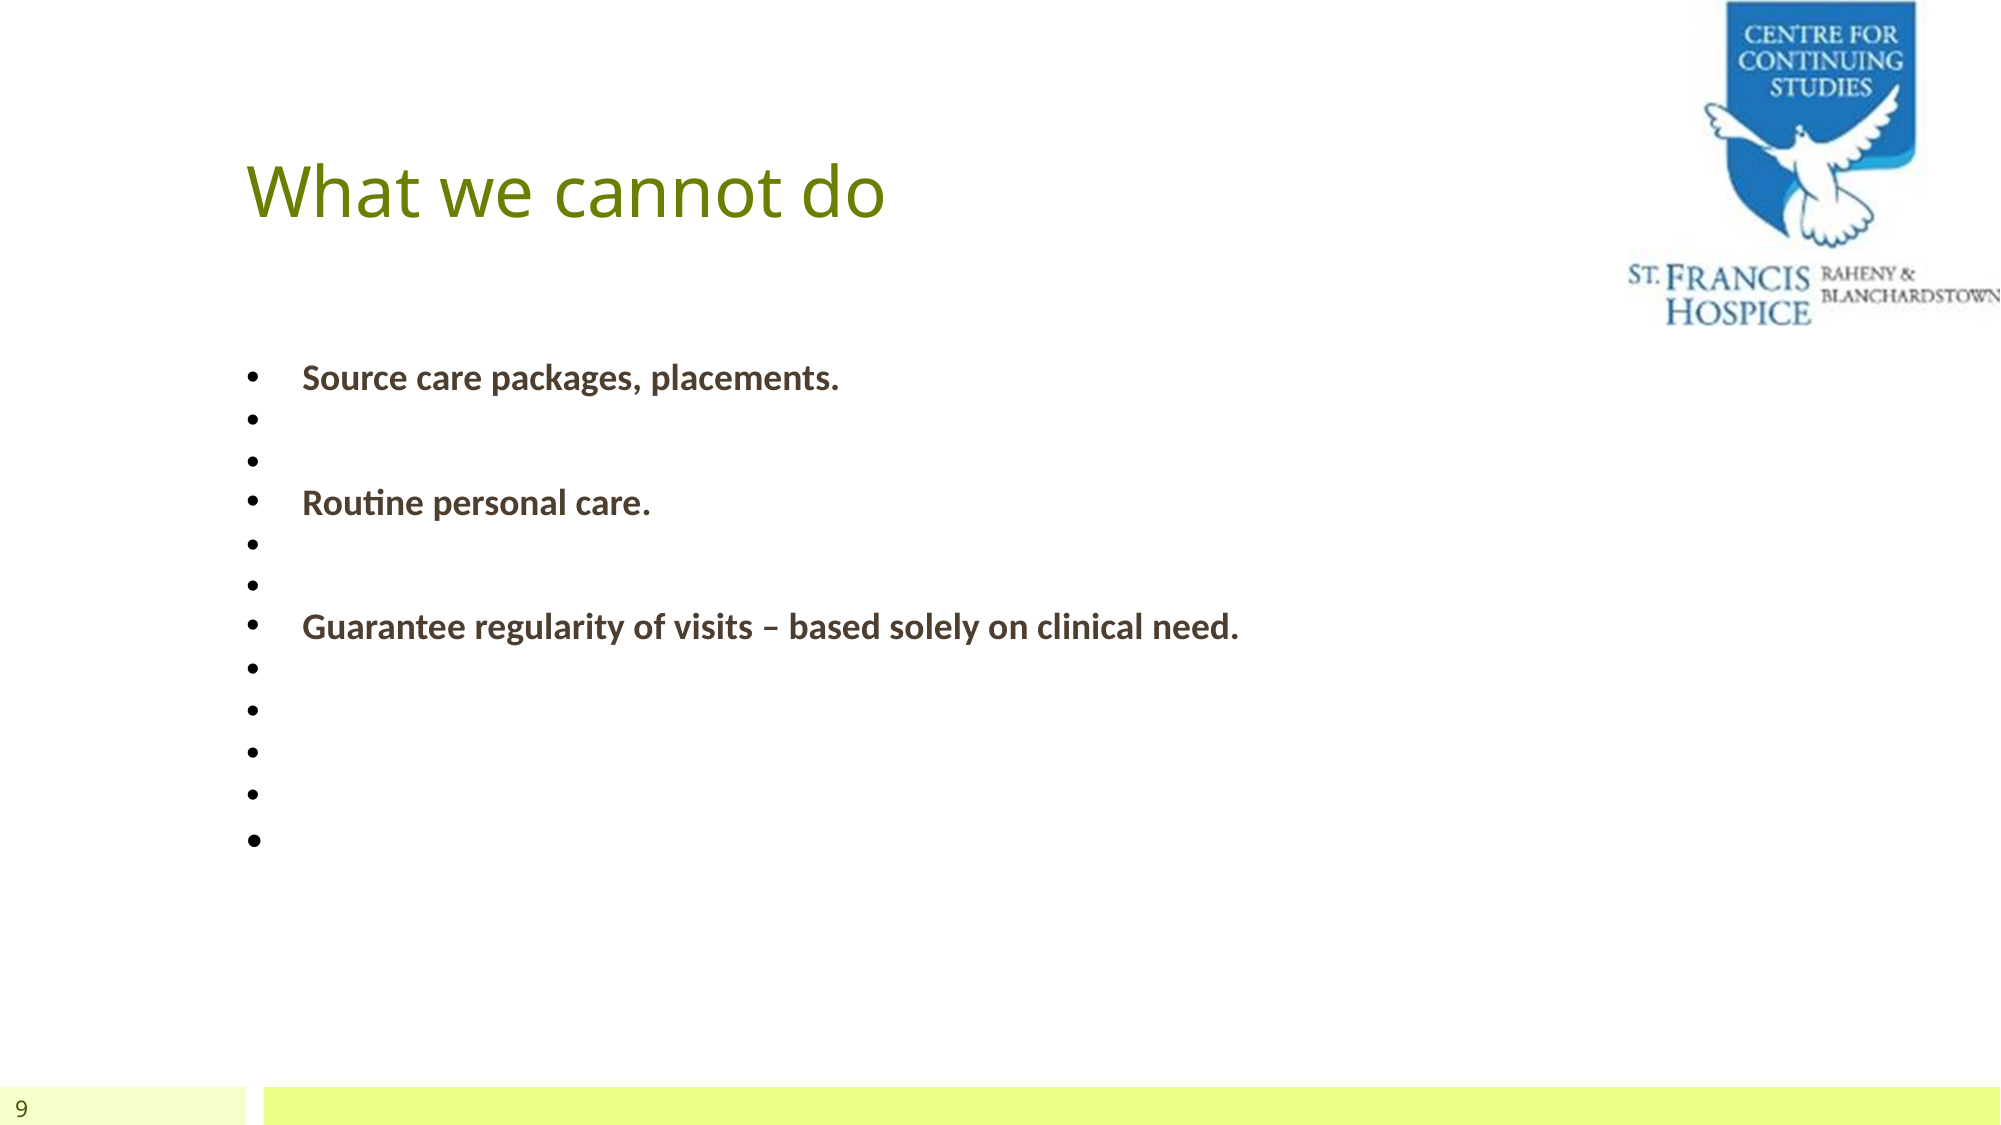

# What we cannot do
Source care packages, placements.
Routine personal care.
Guarantee regularity of visits – based solely on clinical need.